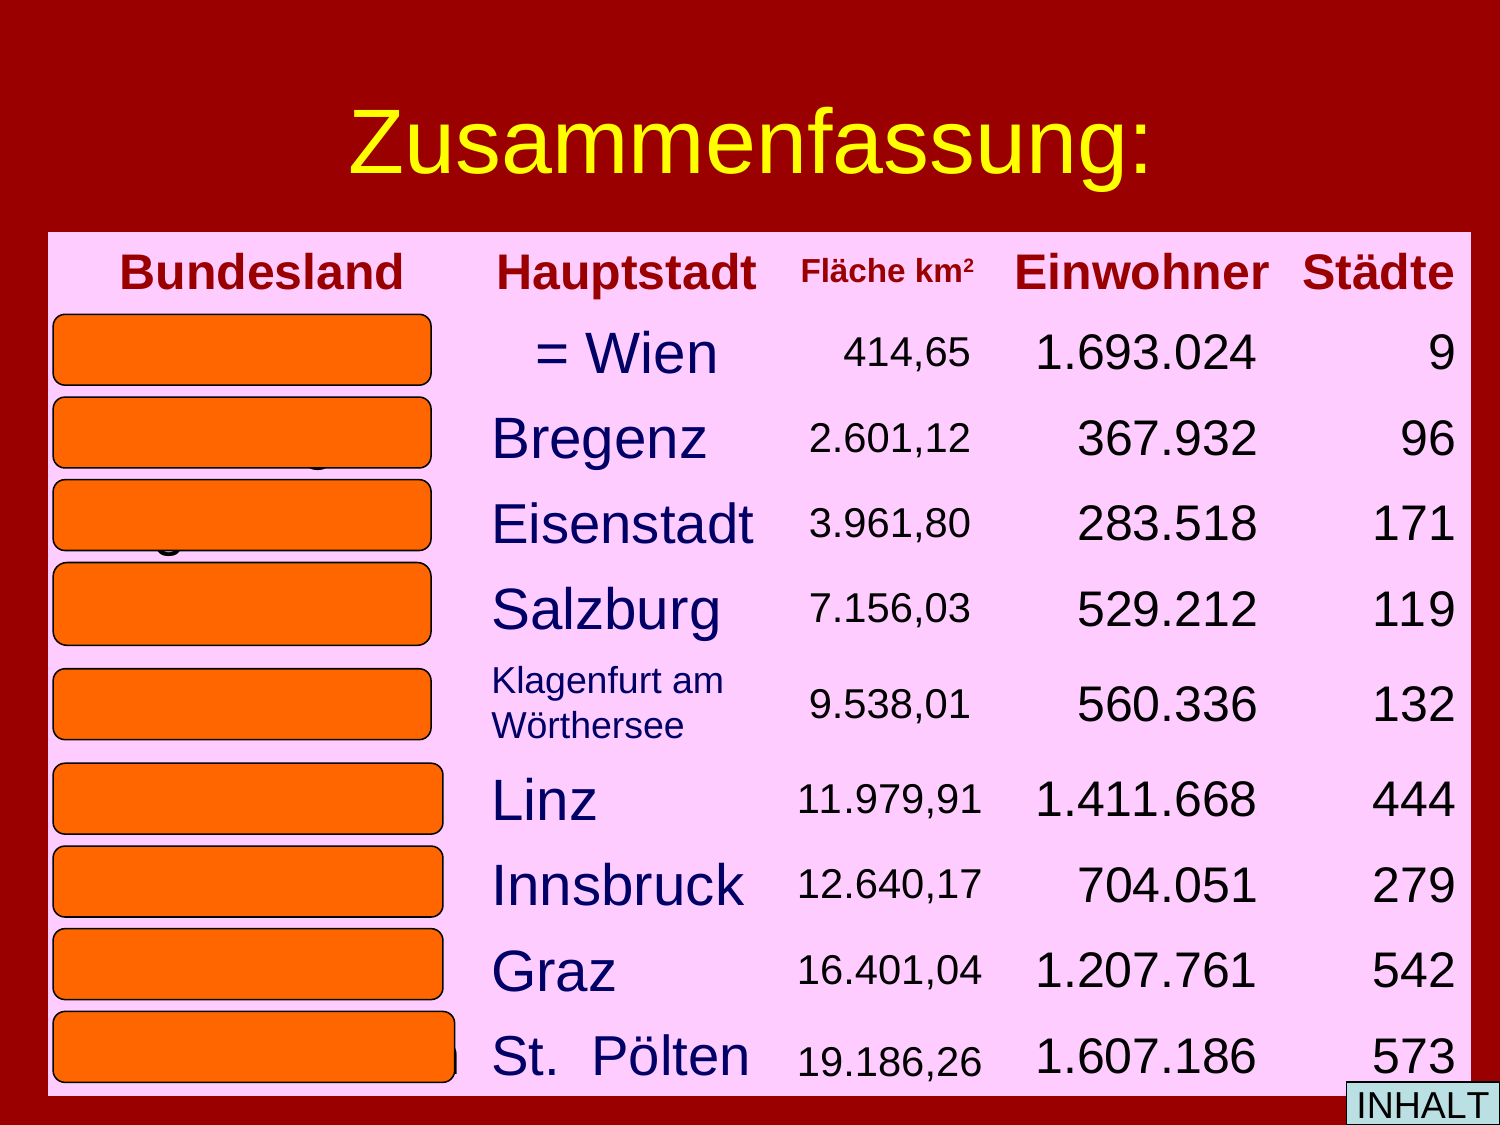

# Zusammenfassung:
| Bundesland | Hauptstadt | Fläche km2 | Einwohner | Städte |
| --- | --- | --- | --- | --- |
| Wien | = Wien | 414,65 | 1.693.024 | 9 |
| Vorarlberg | Bregenz | 2.601,12 | 367.932 | 96 |
| Burgenland | Eisenstadt | 3.961,80 | 283.518 | 171 |
| Salzburg | Salzburg | 7.156,03 | 529.212 | 119 |
| Kärnten | Klagenfurt am Wörthersee | 9.538,01 | 560.336 | 132 |
| Oberösterreich | Linz | 11.979,91 | 1.411.668 | 444 |
| Tirol | Innsbruck | 12.640,17 | 704.051 | 279 |
| Steiermark | Graz | 16.401,04 | 1.207.761 | 542 |
| Niederösterreich | St. Pölten | 19.186,26 | 1.607.186 | 573 |
INHALT